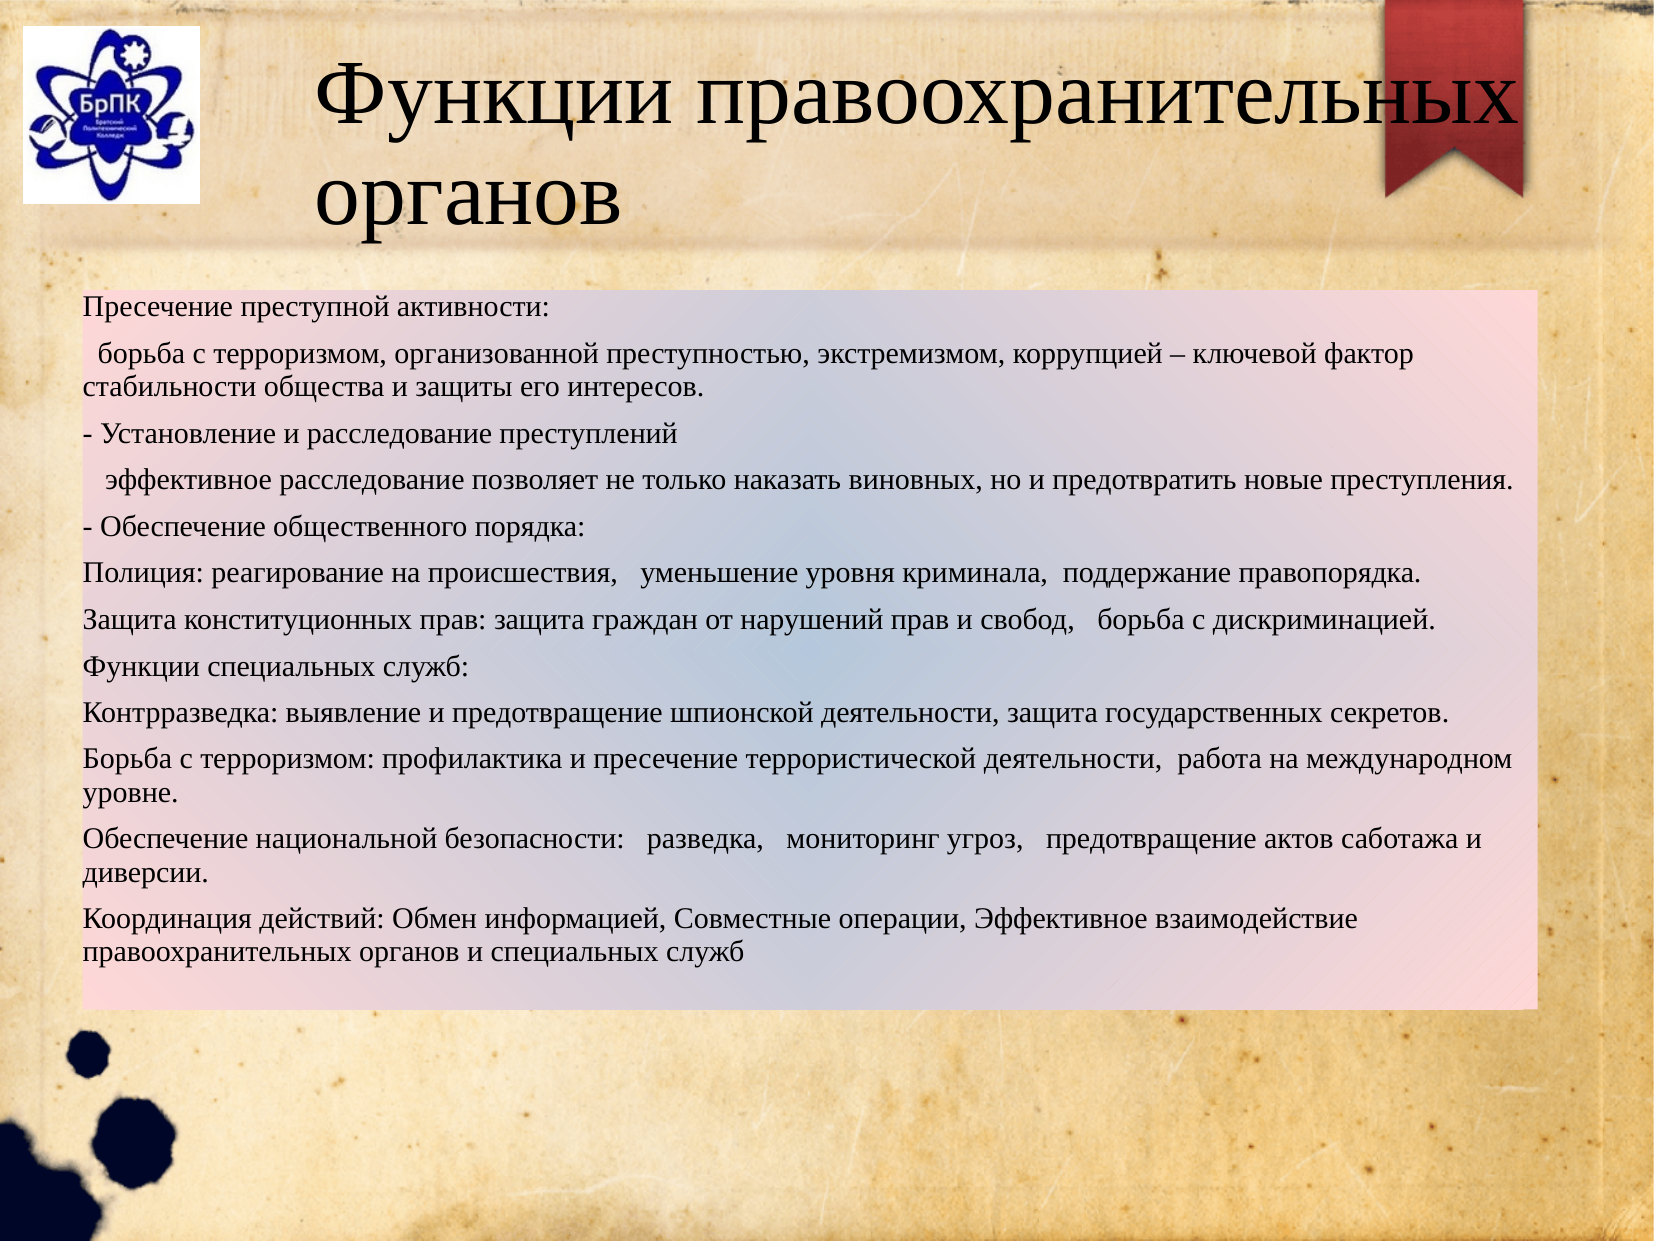

# Функции правоохранительных органов
Пресечение преступной активности:
 борьба с терроризмом, организованной преступностью, экстремизмом, коррупцией – ключевой фактор стабильности общества и защиты его интересов.
- Установление и расследование преступлений
 эффективное расследование позволяет не только наказать виновных, но и предотвратить новые преступления.
- Обеспечение общественного порядка:
Полиция: реагирование на происшествия, уменьшение уровня криминала, поддержание правопорядка.
Защита конституционных прав: защита граждан от нарушений прав и свобод, борьба с дискриминацией.
Функции специальных служб:
Контрразведка: выявление и предотвращение шпионской деятельности, защита государственных секретов.
Борьба с терроризмом: профилактика и пресечение террористической деятельности, работа на международном уровне.
Обеспечение национальной безопасности: разведка, мониторинг угроз, предотвращение актов саботажа и диверсии.
Координация действий: Обмен информацией, Совместные операции, Эффективное взаимодействие правоохранительных органов и специальных служб